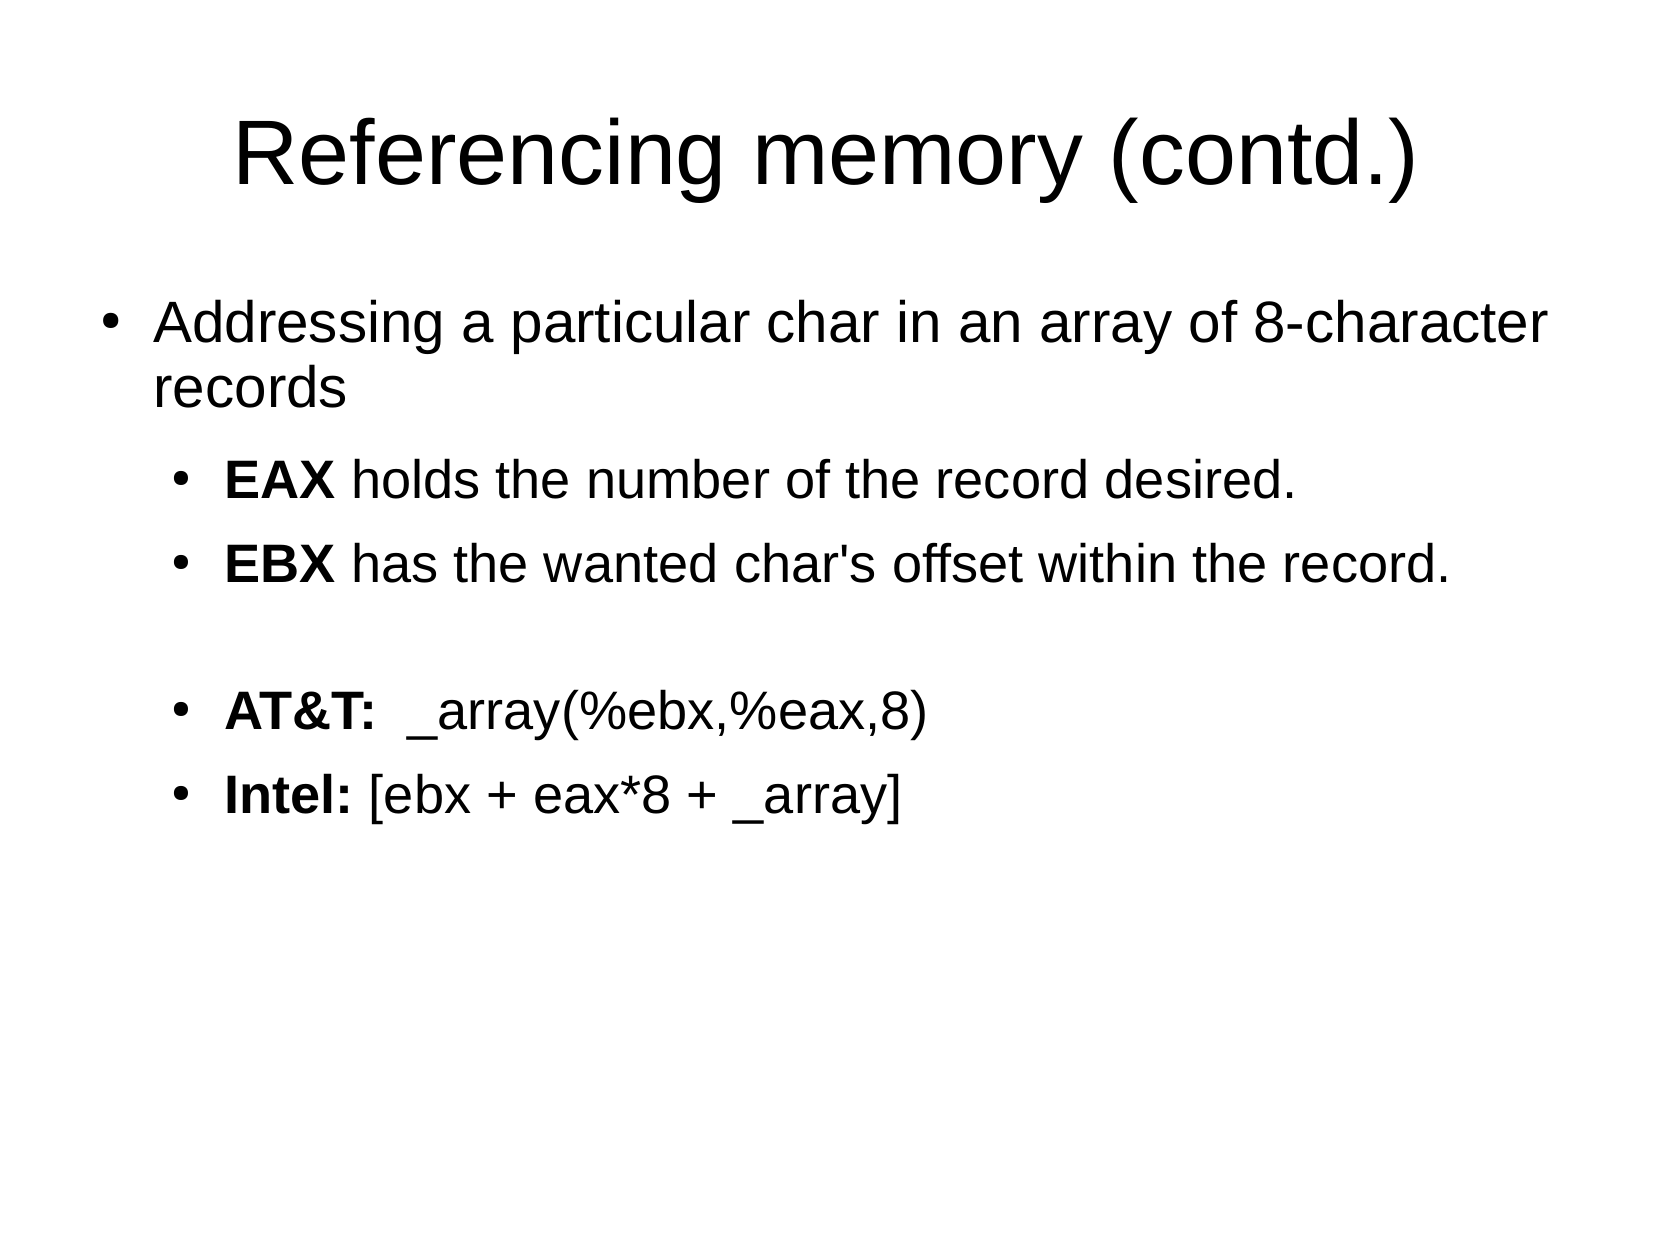

# Referencing memory (contd.)
Addressing a particular char in an array of 8-character records
EAX holds the number of the record desired.
EBX has the wanted char's offset within the record.
AT&T: _array(%ebx,%eax,8)
Intel: [ebx + eax*8 + _array]